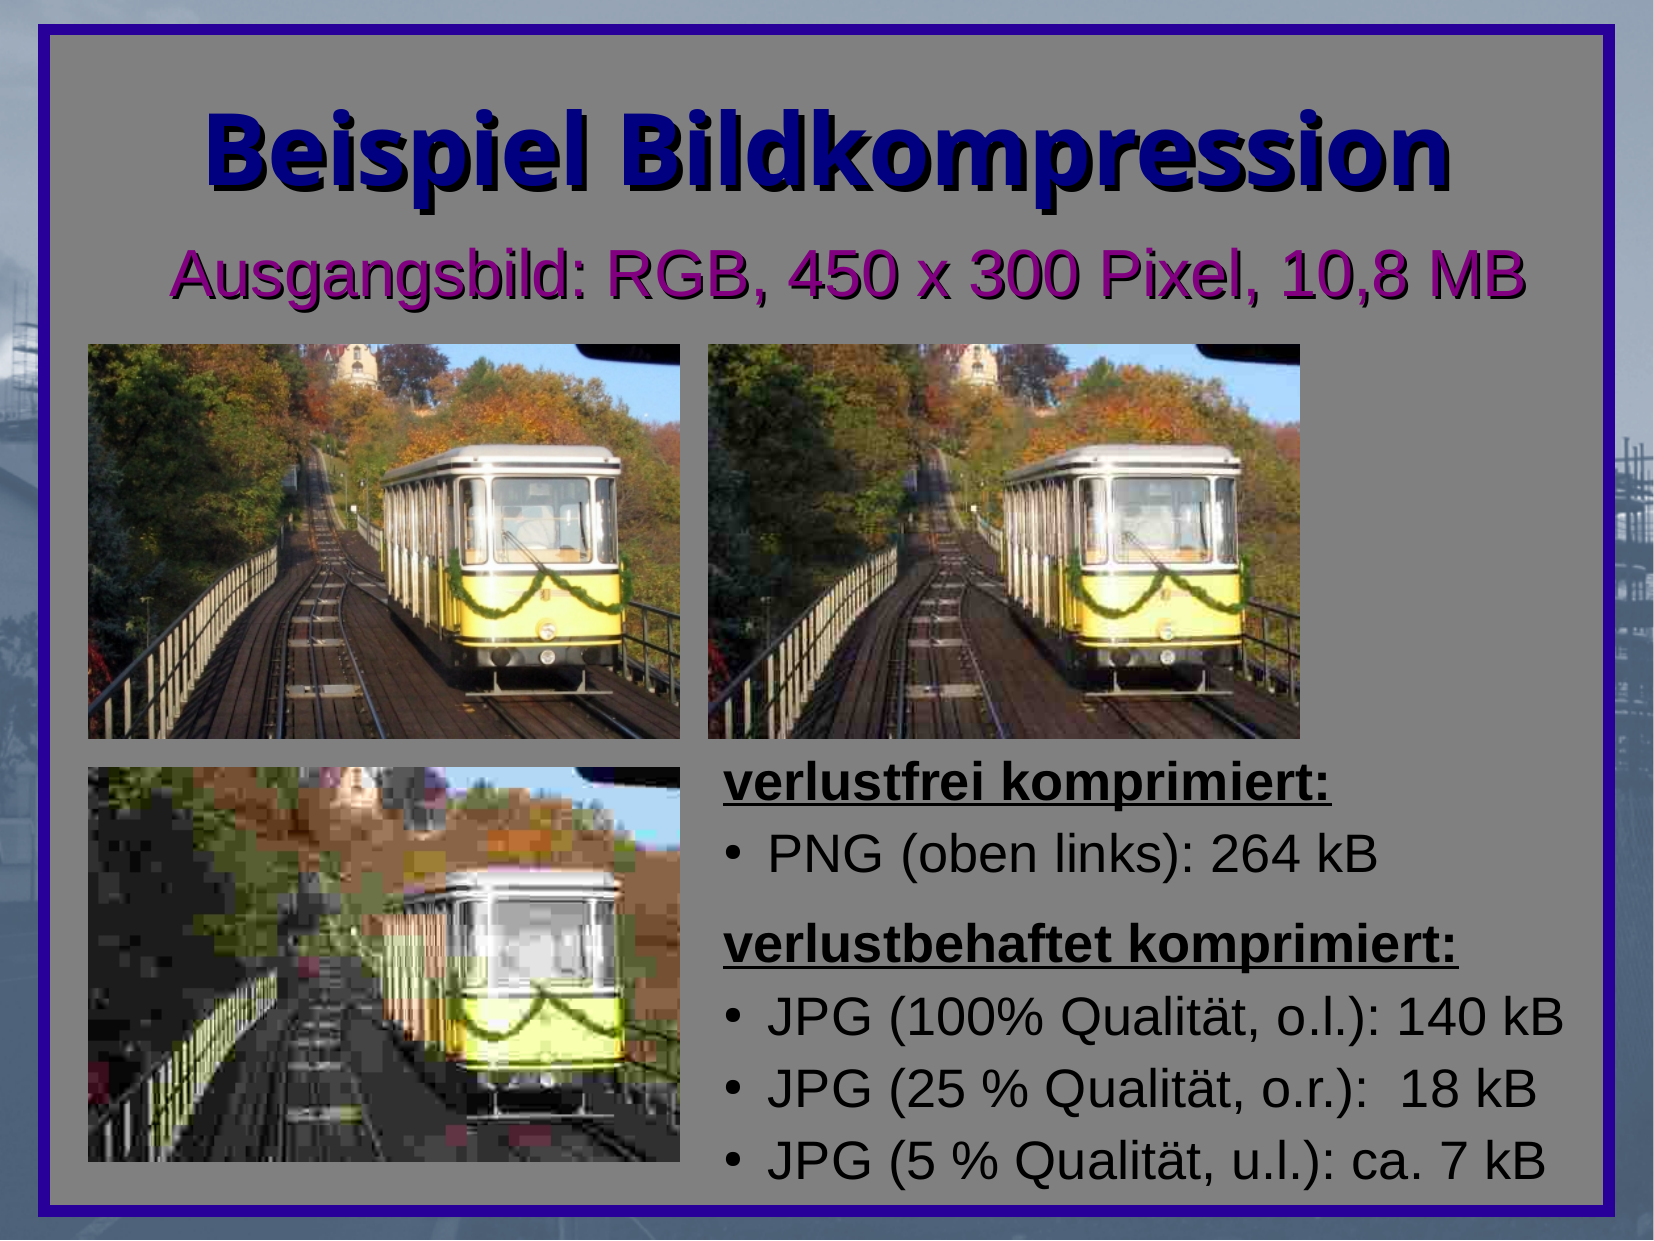

# Beispiel Bildkompression
Ausgangsbild: RGB, 450 x 300 Pixel, 10,8 MB
verlustfrei komprimiert:
PNG (oben links): 264 kB
verlustbehaftet komprimiert:
JPG (100% Qualität, o.l.): 140 kB
JPG (25 % Qualität, o.r.): 18 kB
JPG (5 % Qualität, u.l.): ca. 7 kB